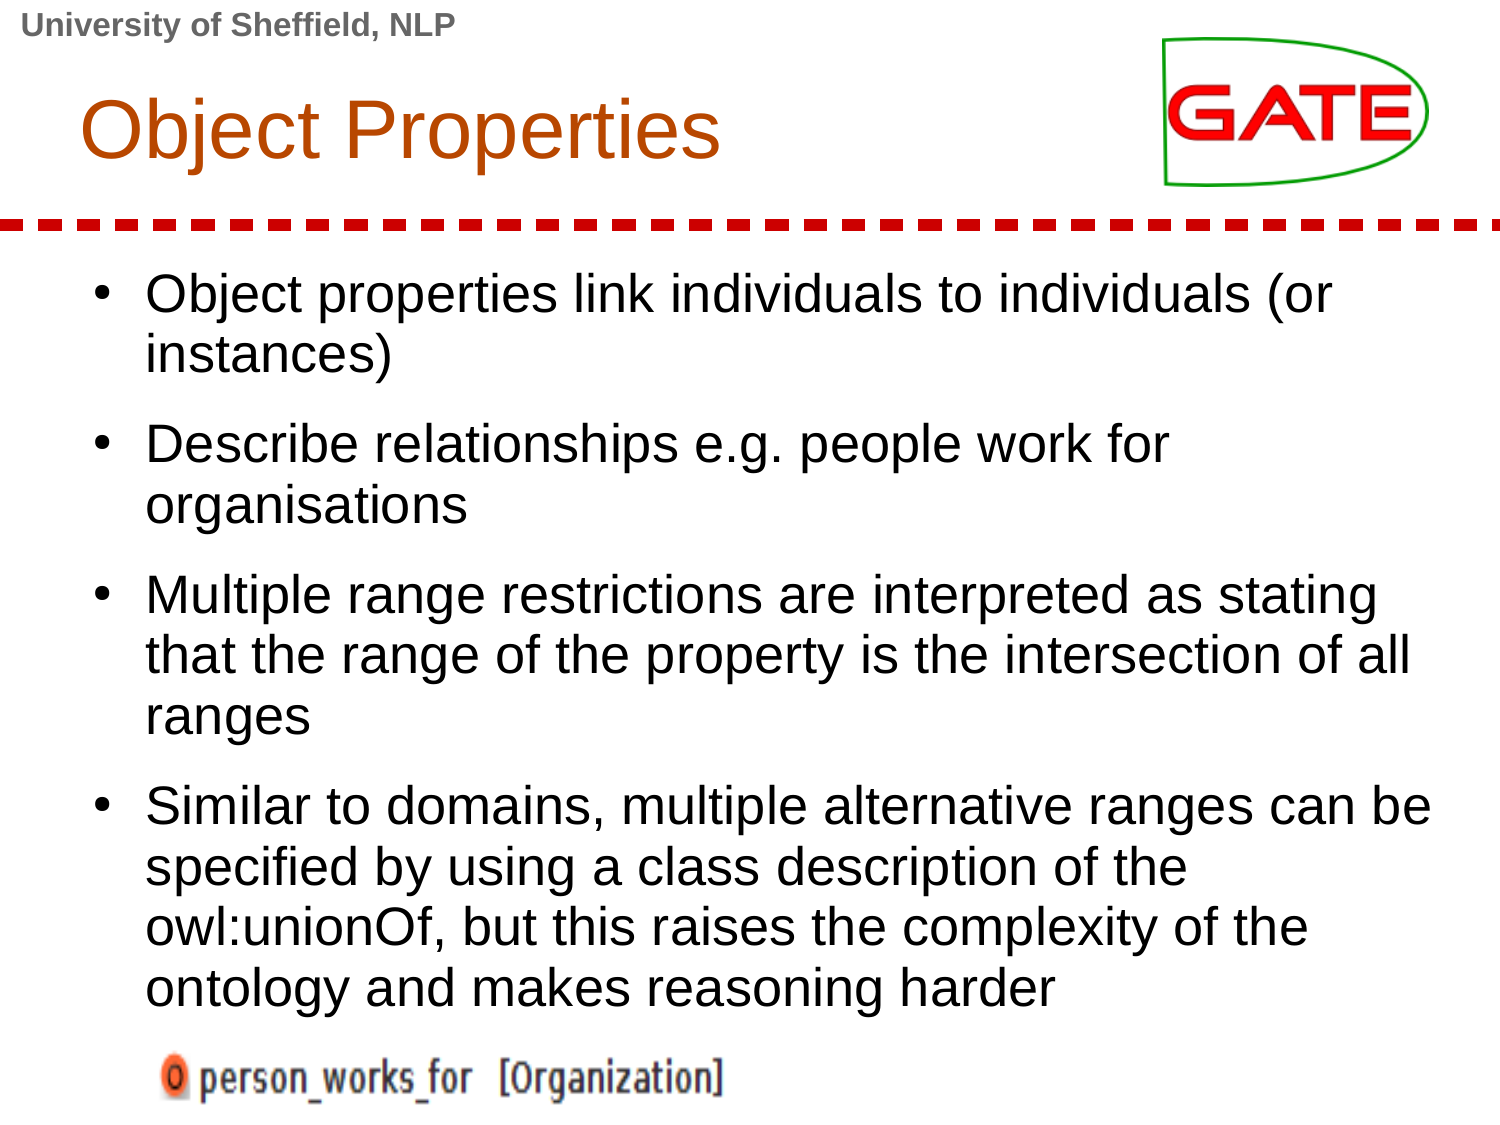

# Object Properties
Object properties link individuals to individuals (or instances)
Describe relationships e.g. people work for organisations
Multiple range restrictions are interpreted as stating that the range of the property is the intersection of all ranges
Similar to domains, multiple alternative ranges can be specified by using a class description of the owl:unionOf, but this raises the complexity of the ontology and makes reasoning harder